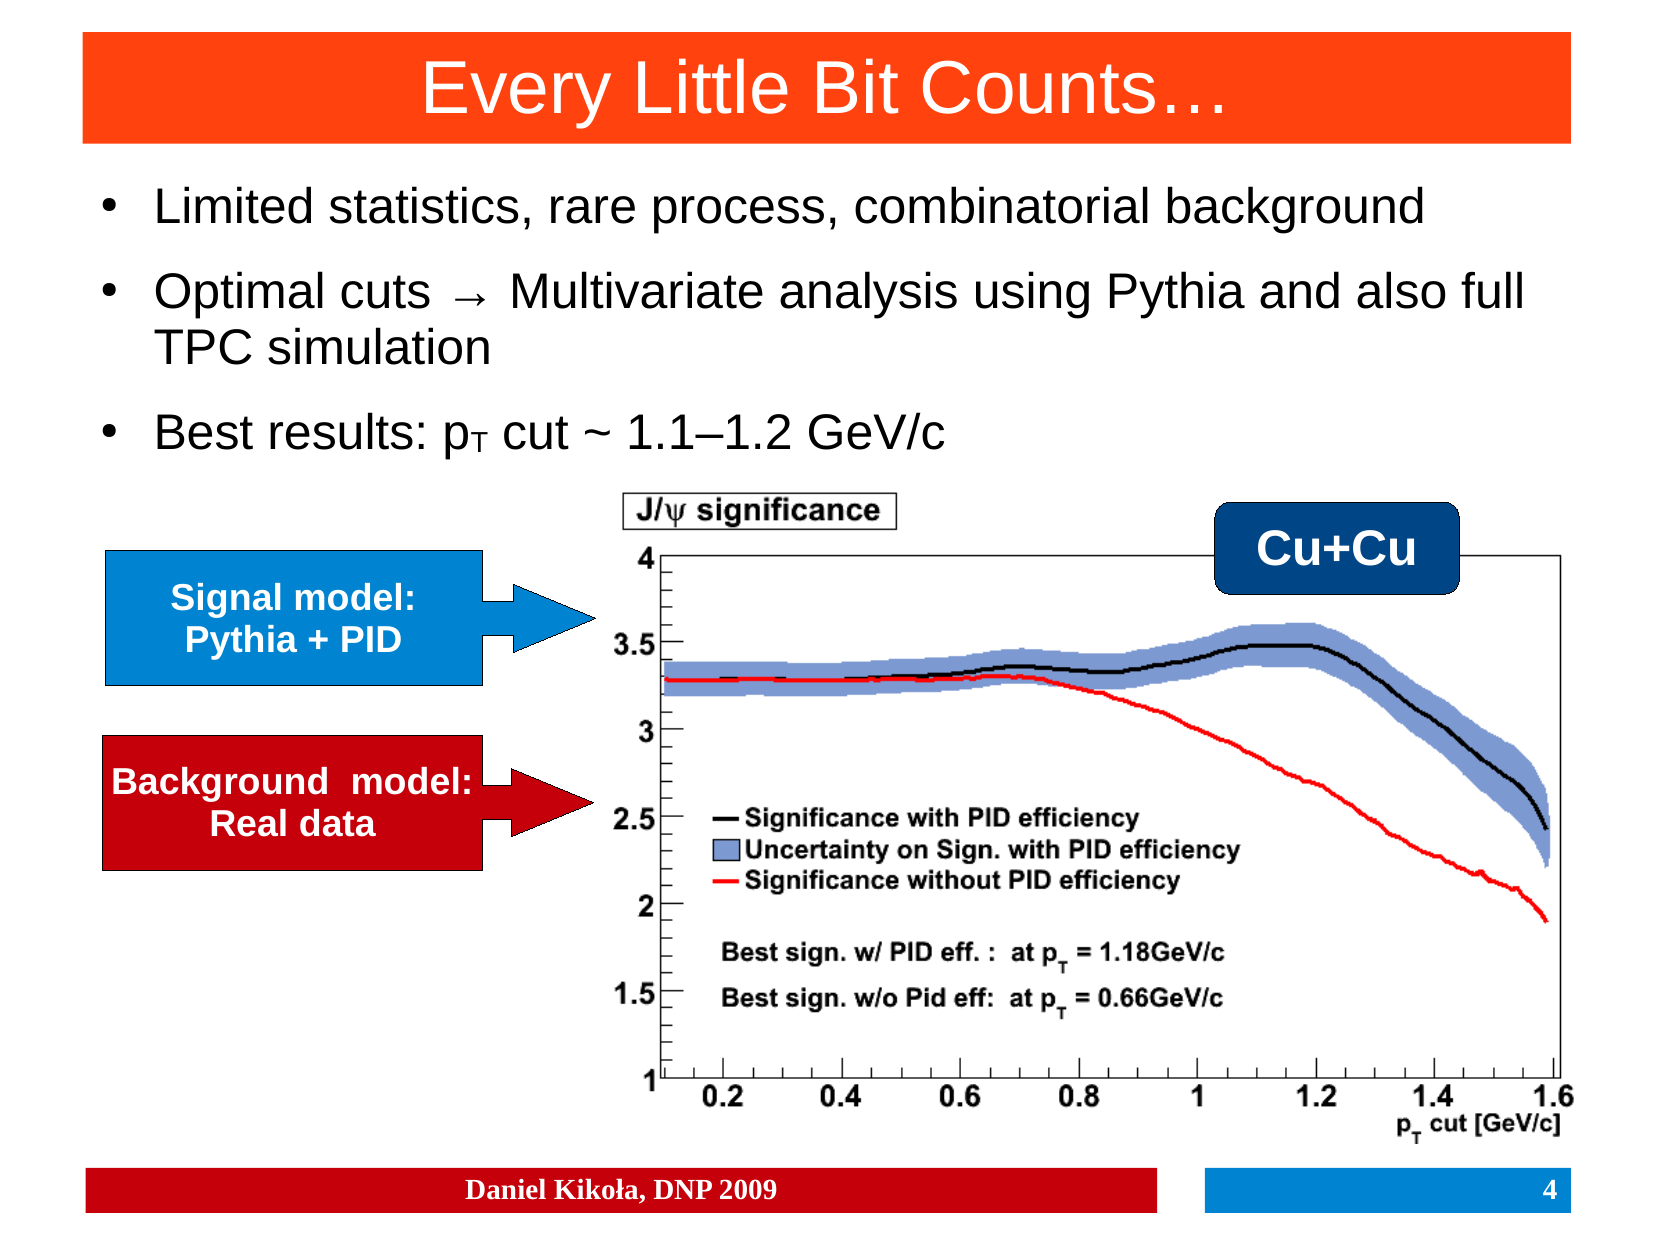

# Every Little Bit Counts…
Limited statistics, rare process, combinatorial background
Optimal cuts → Multivariate analysis using Pythia and also full TPC simulation
Best results: pT cut ~ 1.1–1.2 GeV/c
Cu+Cu
Signal model:
Pythia + PID
Background model:
Real data
Daniel Kikoła, DNP 2009
4